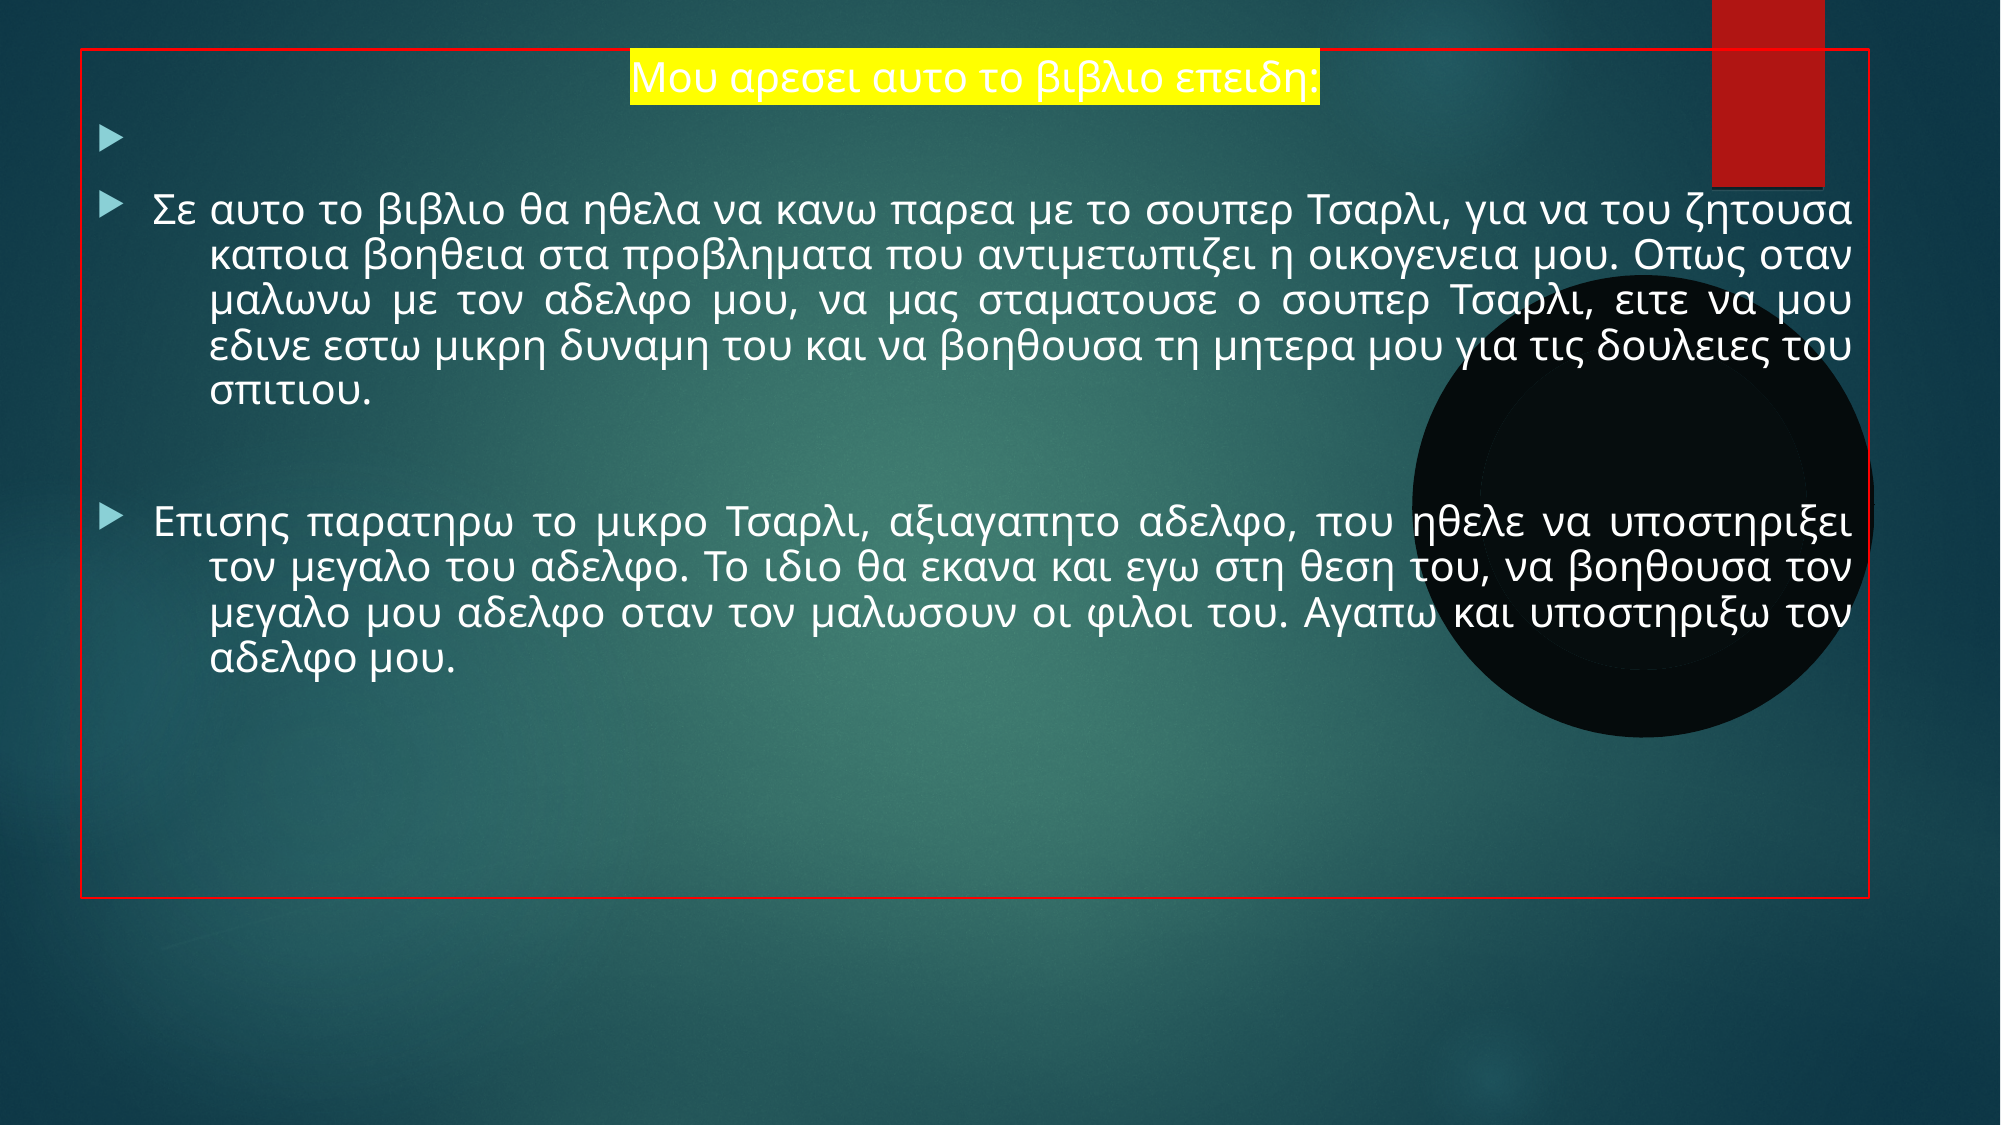

# Μου αρεσει αυτο το βιβλιο επειδη:
Σε αυτο το βιβλιο θα ηθελα να κανω παρεα με το σουπερ Τσαρλι, για να του ζητουσα καποια βοηθεια στα προβληματα που αντιμετωπιζει η οικογενεια μου. Οπως οταν μαλωνω με τον αδελφο μου, να μας σταματουσε ο σουπερ Τσαρλι, ειτε να μου εδινε εστω μικρη δυναμη του και να βοηθουσα τη μητερα μου για τις δουλειες του σπιτιου.
Επισης παρατηρω το μικρο Τσαρλι, αξιαγαπητο αδελφο, που ηθελε να υποστηριξει τον μεγαλο του αδελφο. Το ιδιο θα εκανα και εγω στη θεση του, να βοηθουσα τον μεγαλο μου αδελφο οταν τον μαλωσουν οι φιλοι του. Αγαπω και υποστηριξω τον αδελφο μου.